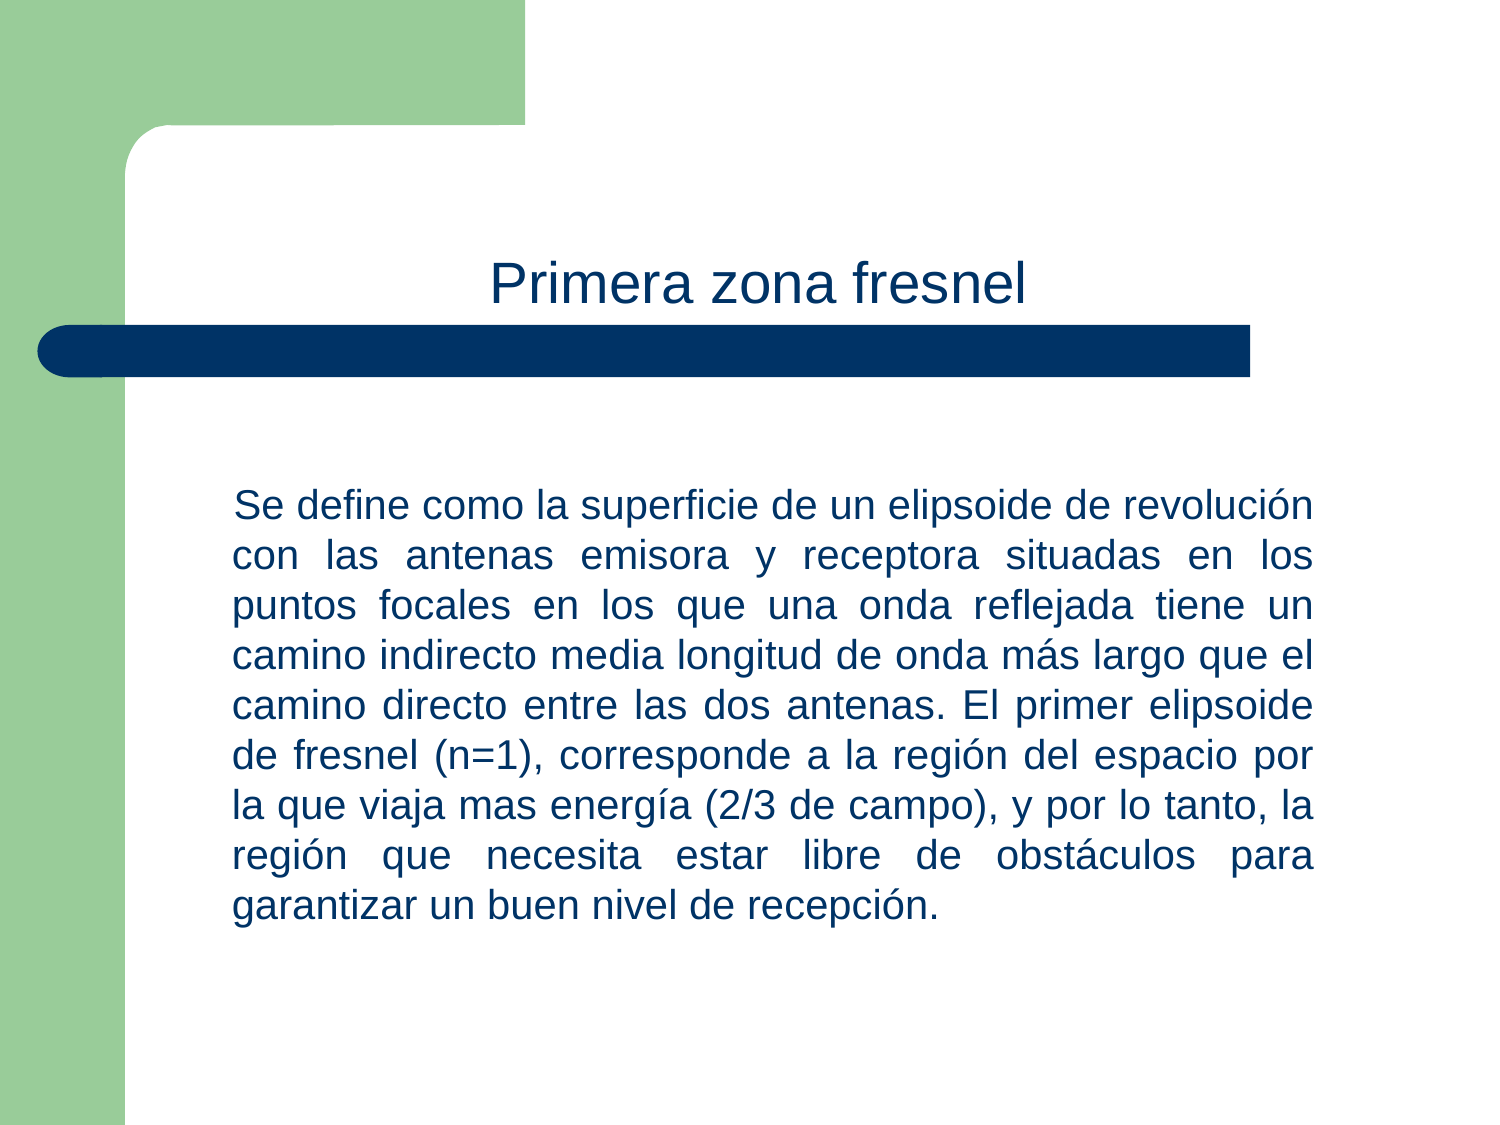

Primera zona fresnel
# Se define como la superficie de un elipsoide de revolución con las antenas emisora y receptora situadas en los puntos focales en los que una onda reflejada tiene un camino indirecto media longitud de onda más largo que el camino directo entre las dos antenas. El primer elipsoide de fresnel (n=1), corresponde a la región del espacio por la que viaja mas energía (2/3 de campo), y por lo tanto, la región que necesita estar libre de obstáculos para garantizar un buen nivel de recepción.